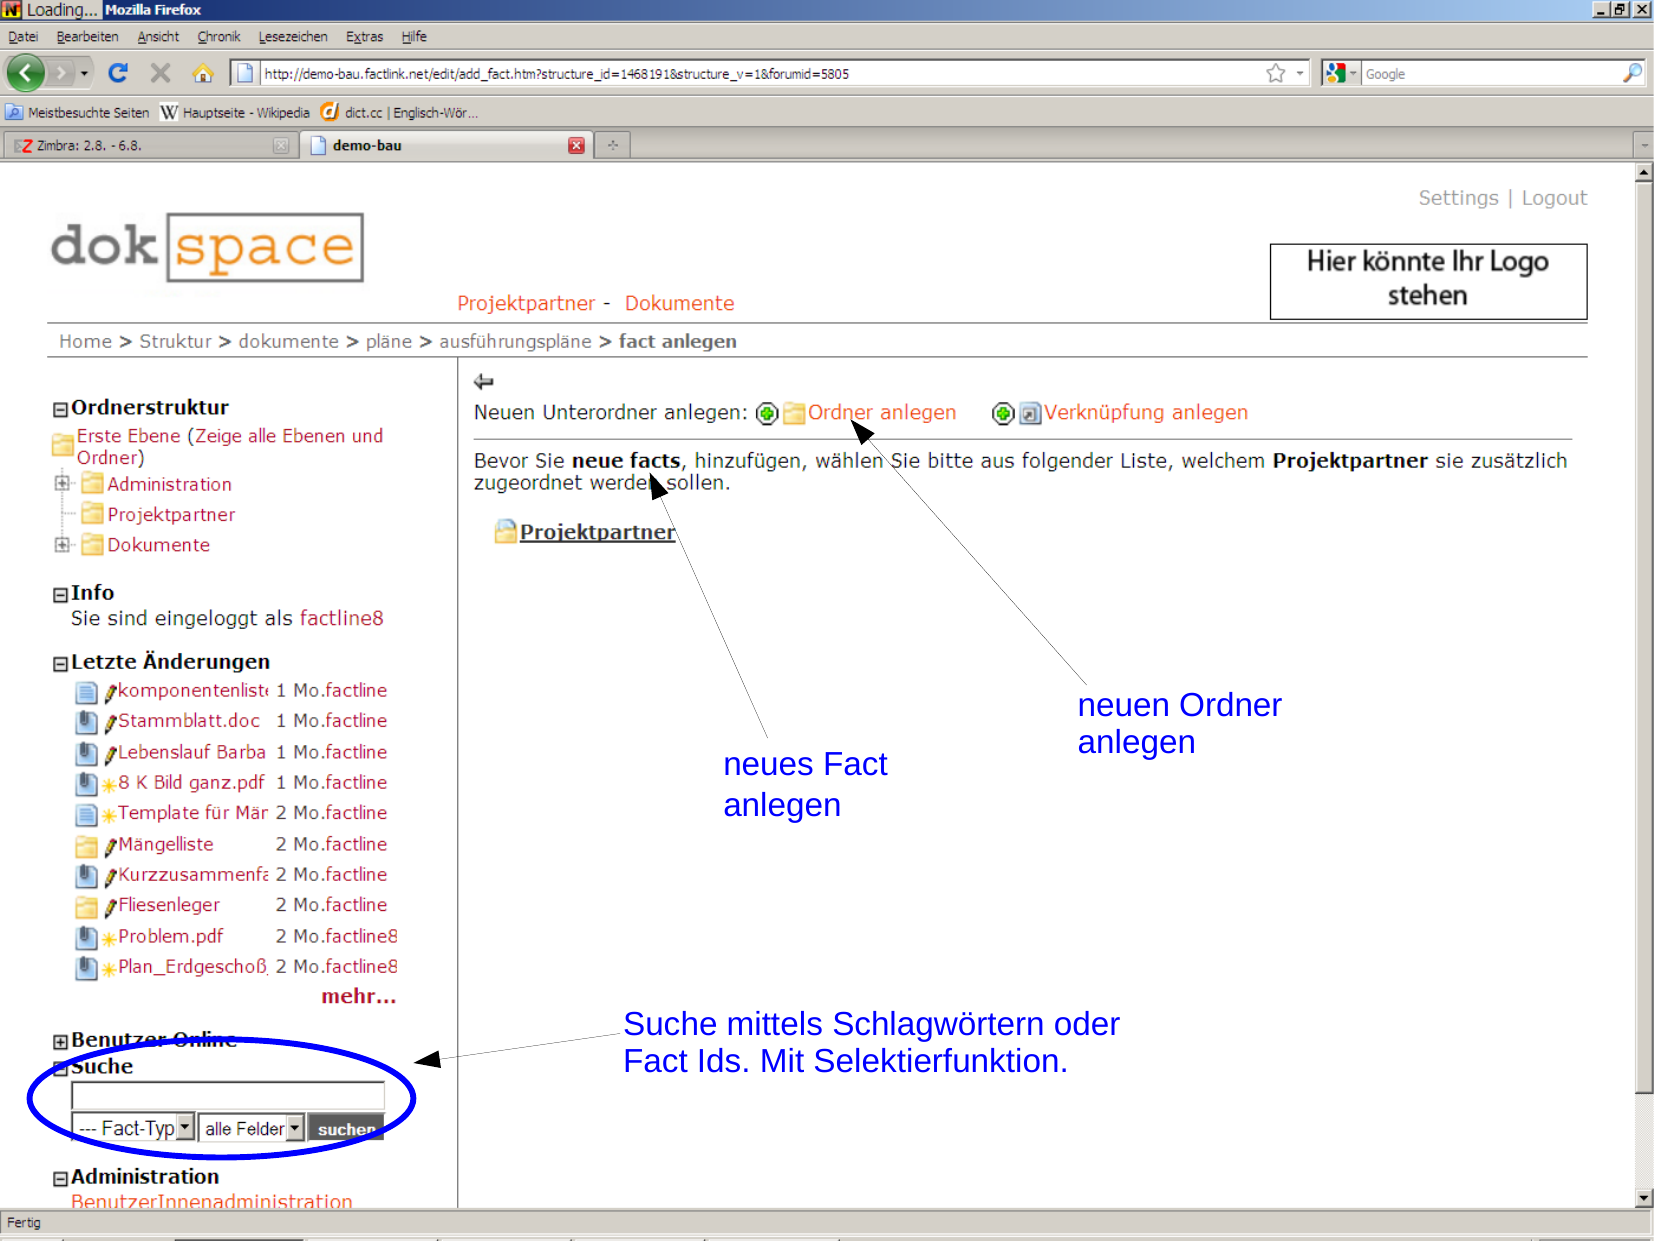

neuen Ordner anlegen
neues Fact anlegen
Suche mittels Schlagwörtern oder Fact Ids. Mit Selektierfunktion.